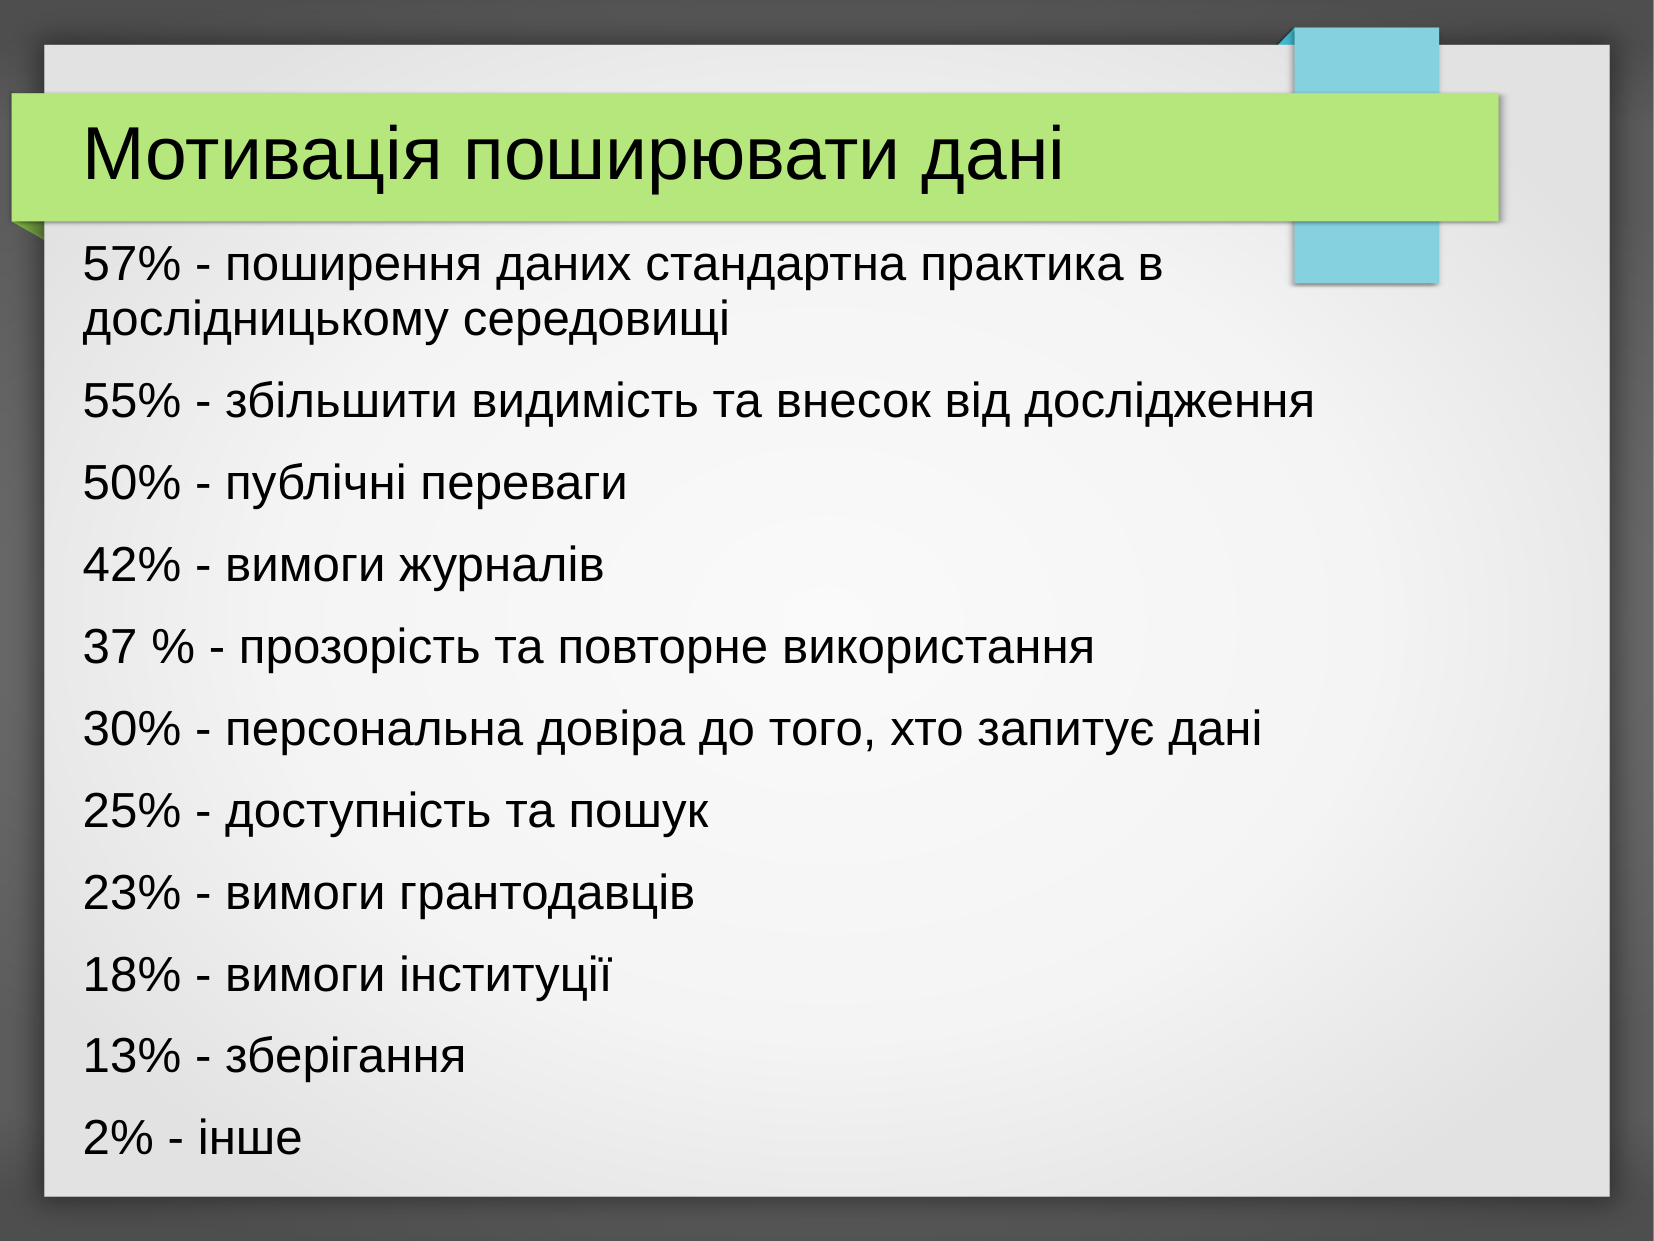

# Мотивація поширювати дані
57% - поширення даних стандартна практика в
дослідницькому середовищі
55% - збільшити видимість та внесок від дослідження
50% - публічні переваги
42% - вимоги журналів
37 % - прозорість та повторне використання
30% - персональна довіра до того, хто запитує дані
25% - доступність та пошук
23% - вимоги грантодавців
18% - вимоги інституції
13% - зберігання
2% - інше